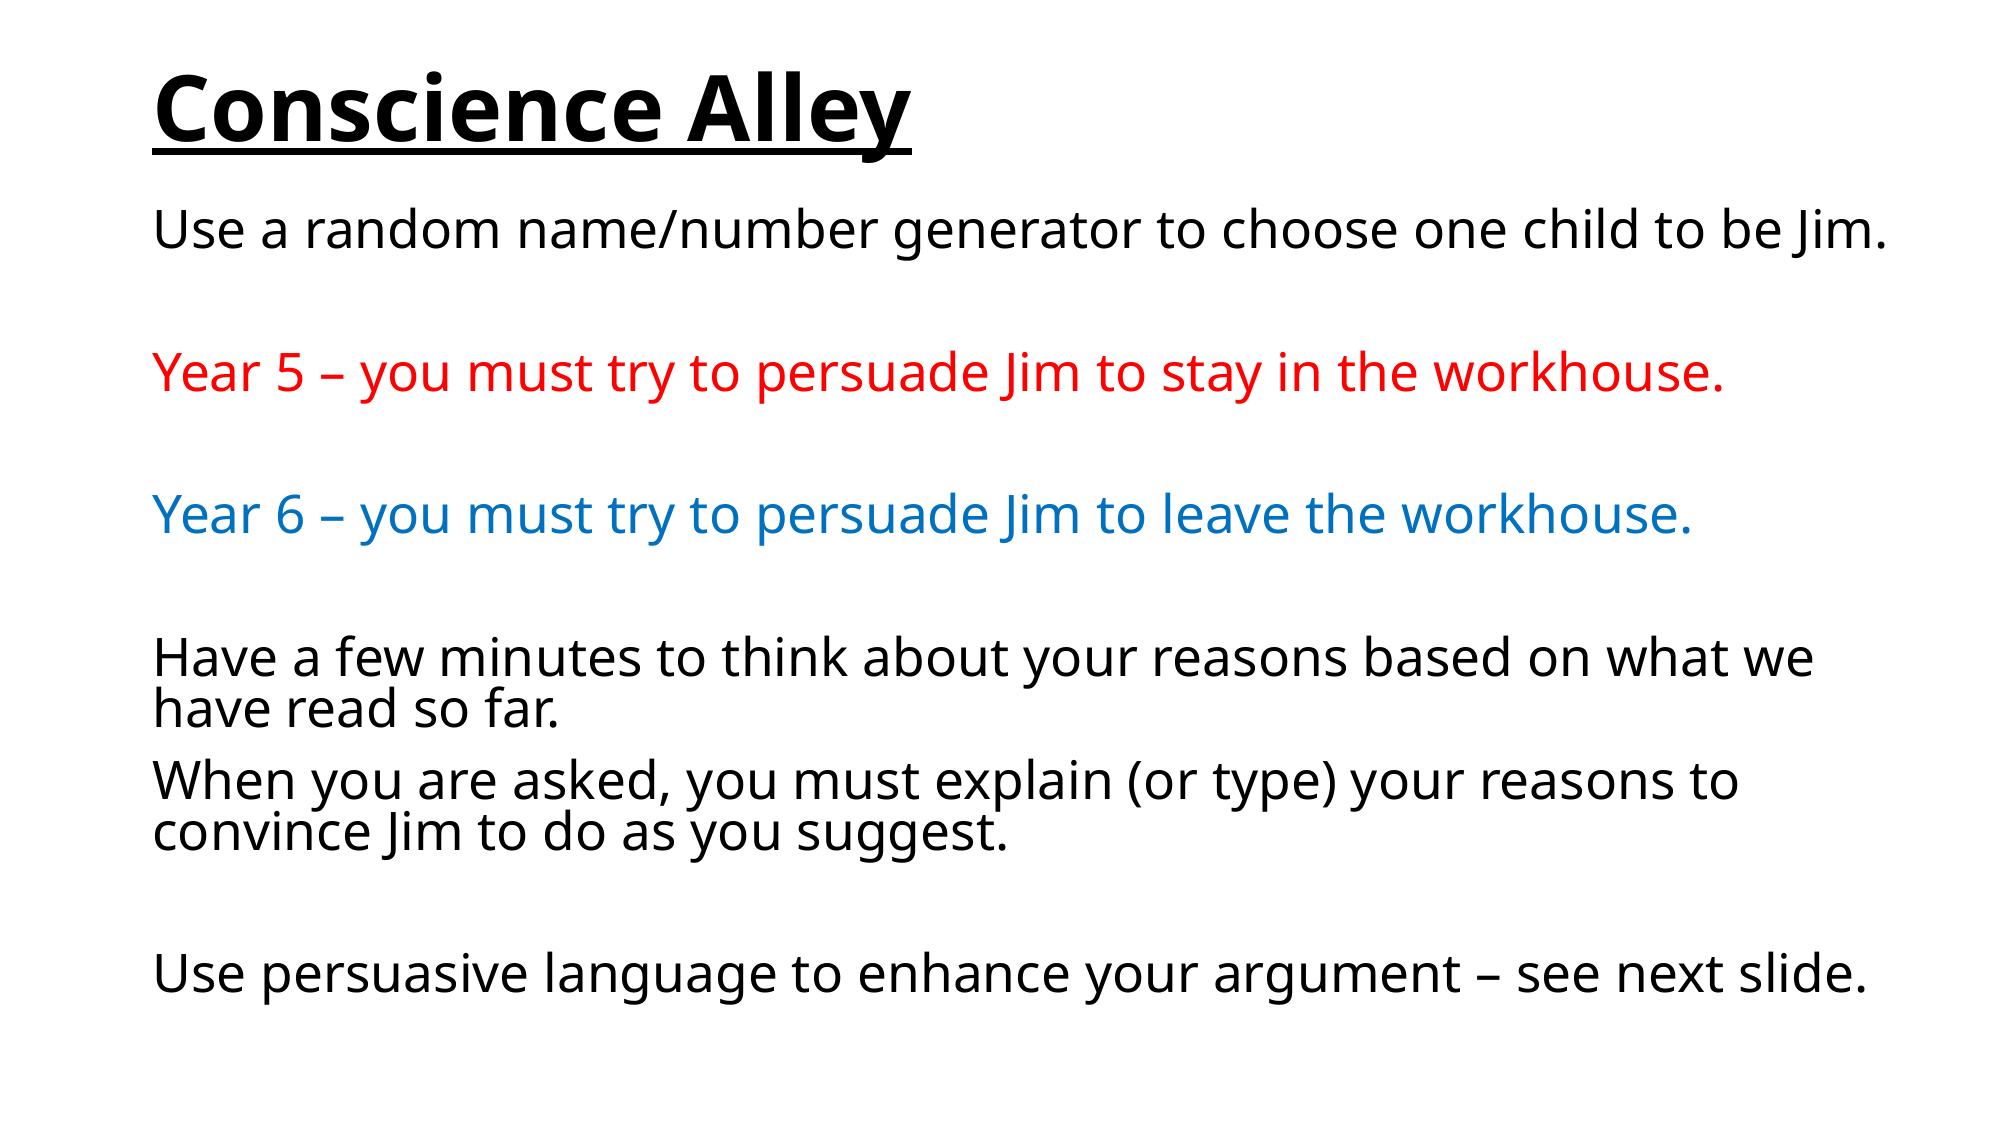

# Conscience Alley
Use a random name/number generator to choose one child to be Jim.
Year 5 – you must try to persuade Jim to stay in the workhouse.
Year 6 – you must try to persuade Jim to leave the workhouse.
Have a few minutes to think about your reasons based on what we have read so far.
When you are asked, you must explain (or type) your reasons to convince Jim to do as you suggest.
Use persuasive language to enhance your argument – see next slide.